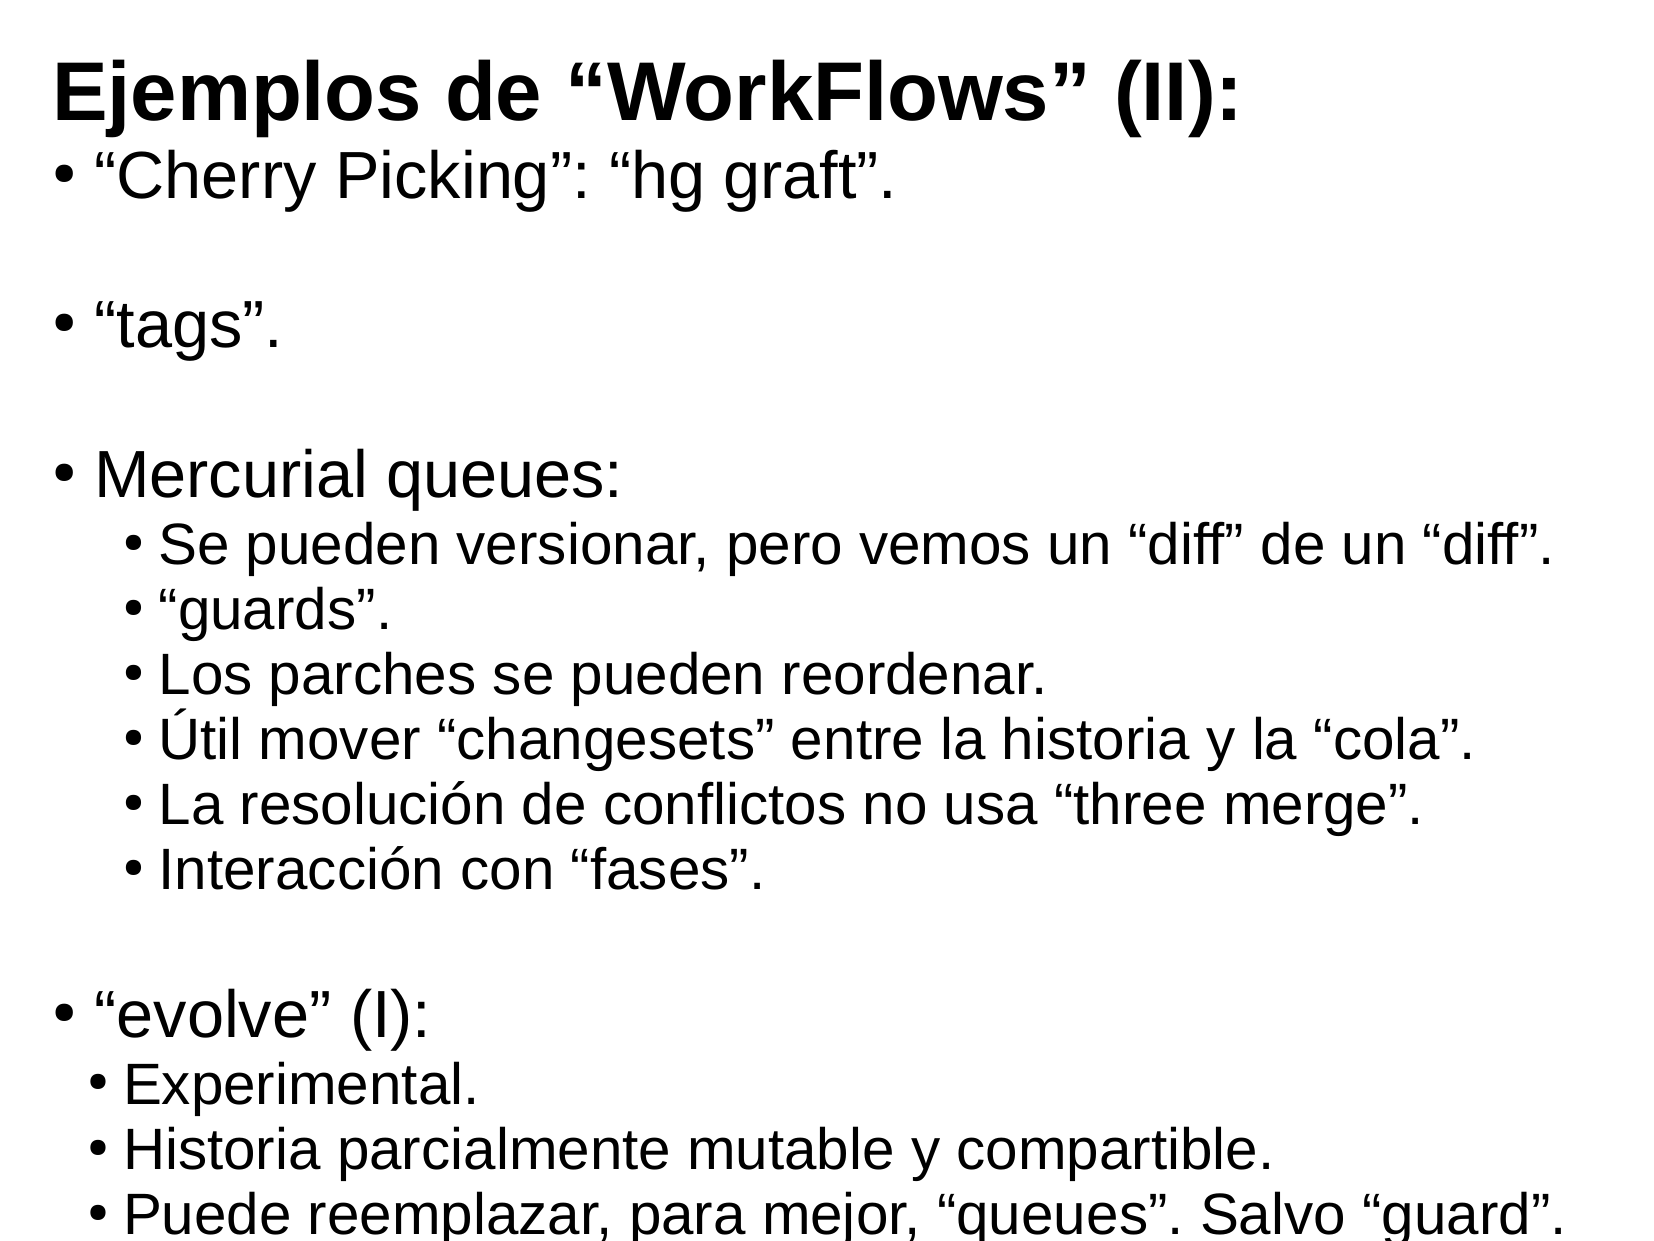

Ejemplos de “WorkFlows” (II):
 “Cherry Picking”: “hg graft”.
 “tags”.
 Mercurial queues:
Se pueden versionar, pero vemos un “diff” de un “diff”.
“guards”.
Los parches se pueden reordenar.
Útil mover “changesets” entre la historia y la “cola”.
La resolución de conflictos no usa “three merge”.
Interacción con “fases”.
 “evolve” (I):
Experimental.
Historia parcialmente mutable y compartible.
Puede reemplazar, para mejor, “queues”. Salvo “guard”.